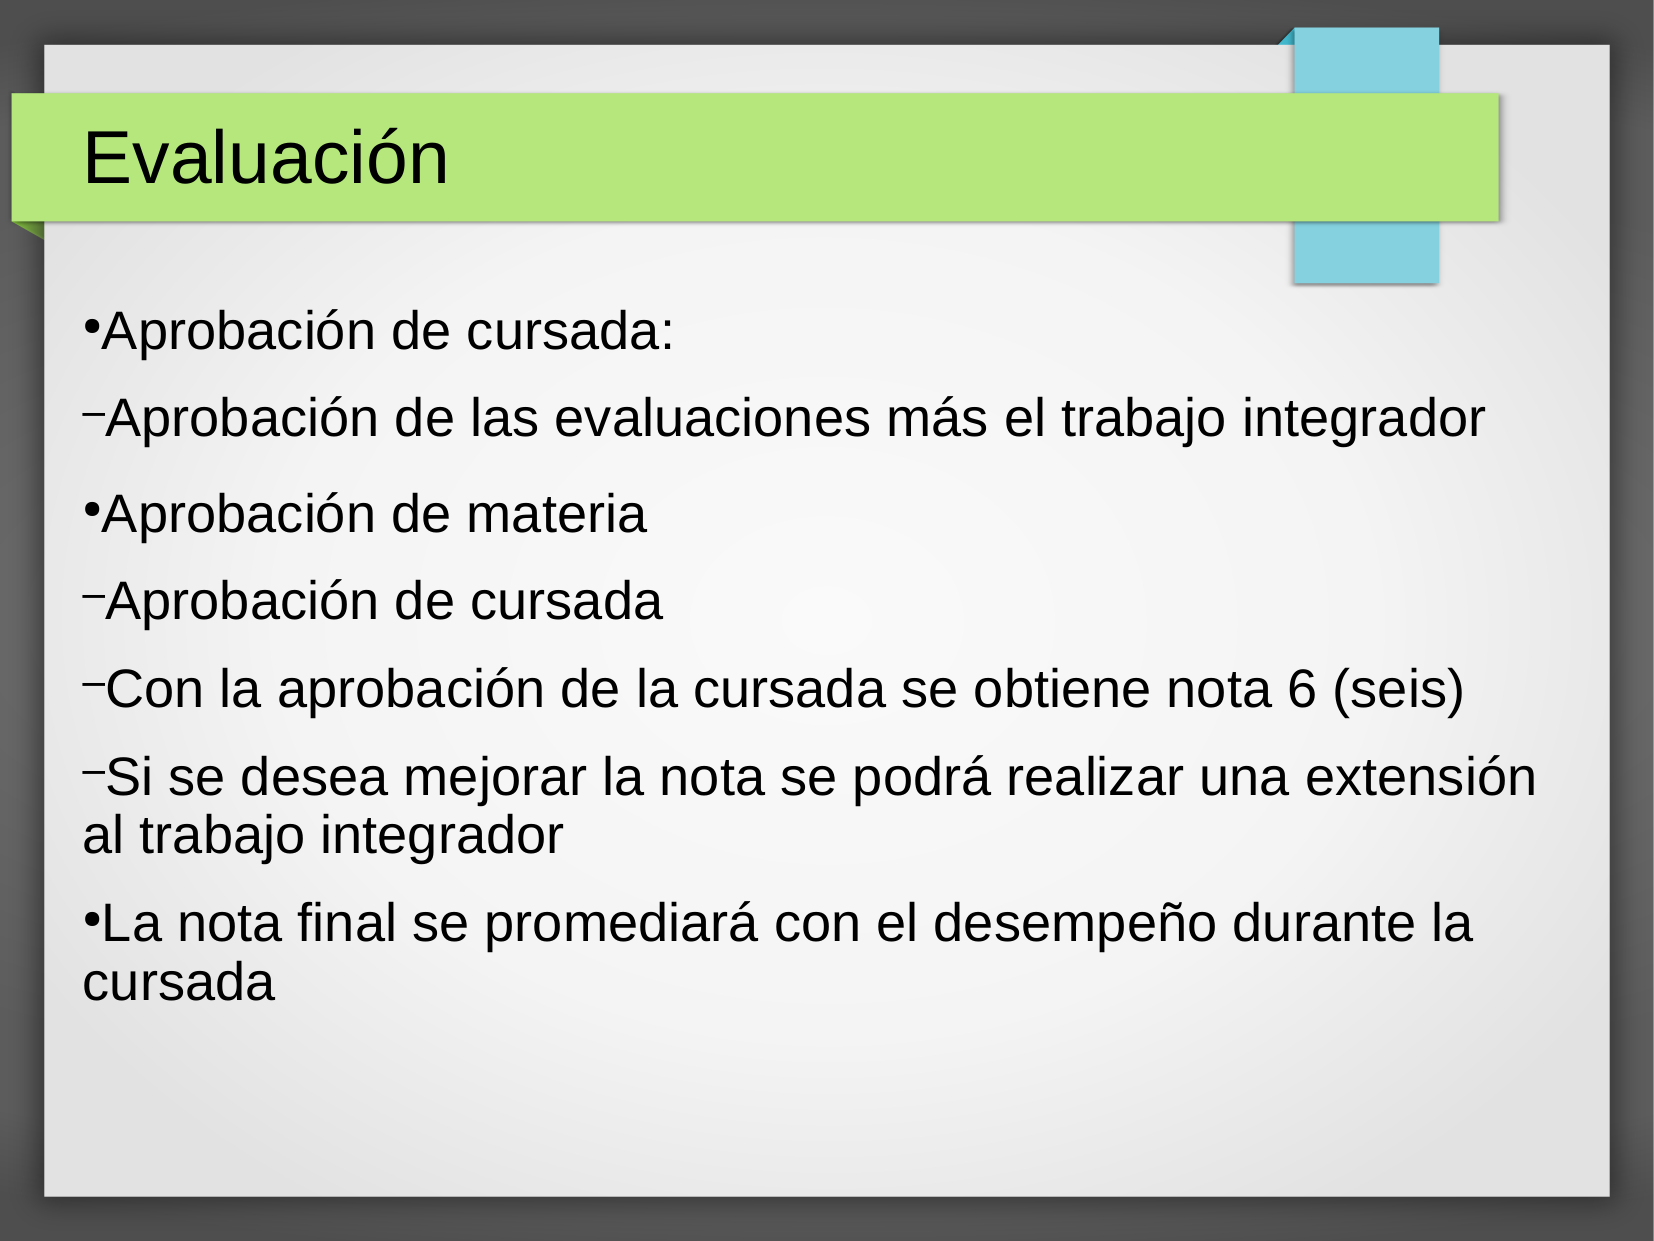

# Evaluación
Aprobación de cursada:
Aprobación de las evaluaciones más el trabajo integrador
Aprobación de materia
Aprobación de cursada
Con la aprobación de la cursada se obtiene nota 6 (seis)
Si se desea mejorar la nota se podrá realizar una extensión al trabajo integrador
La nota final se promediará con el desempeño durante la cursada